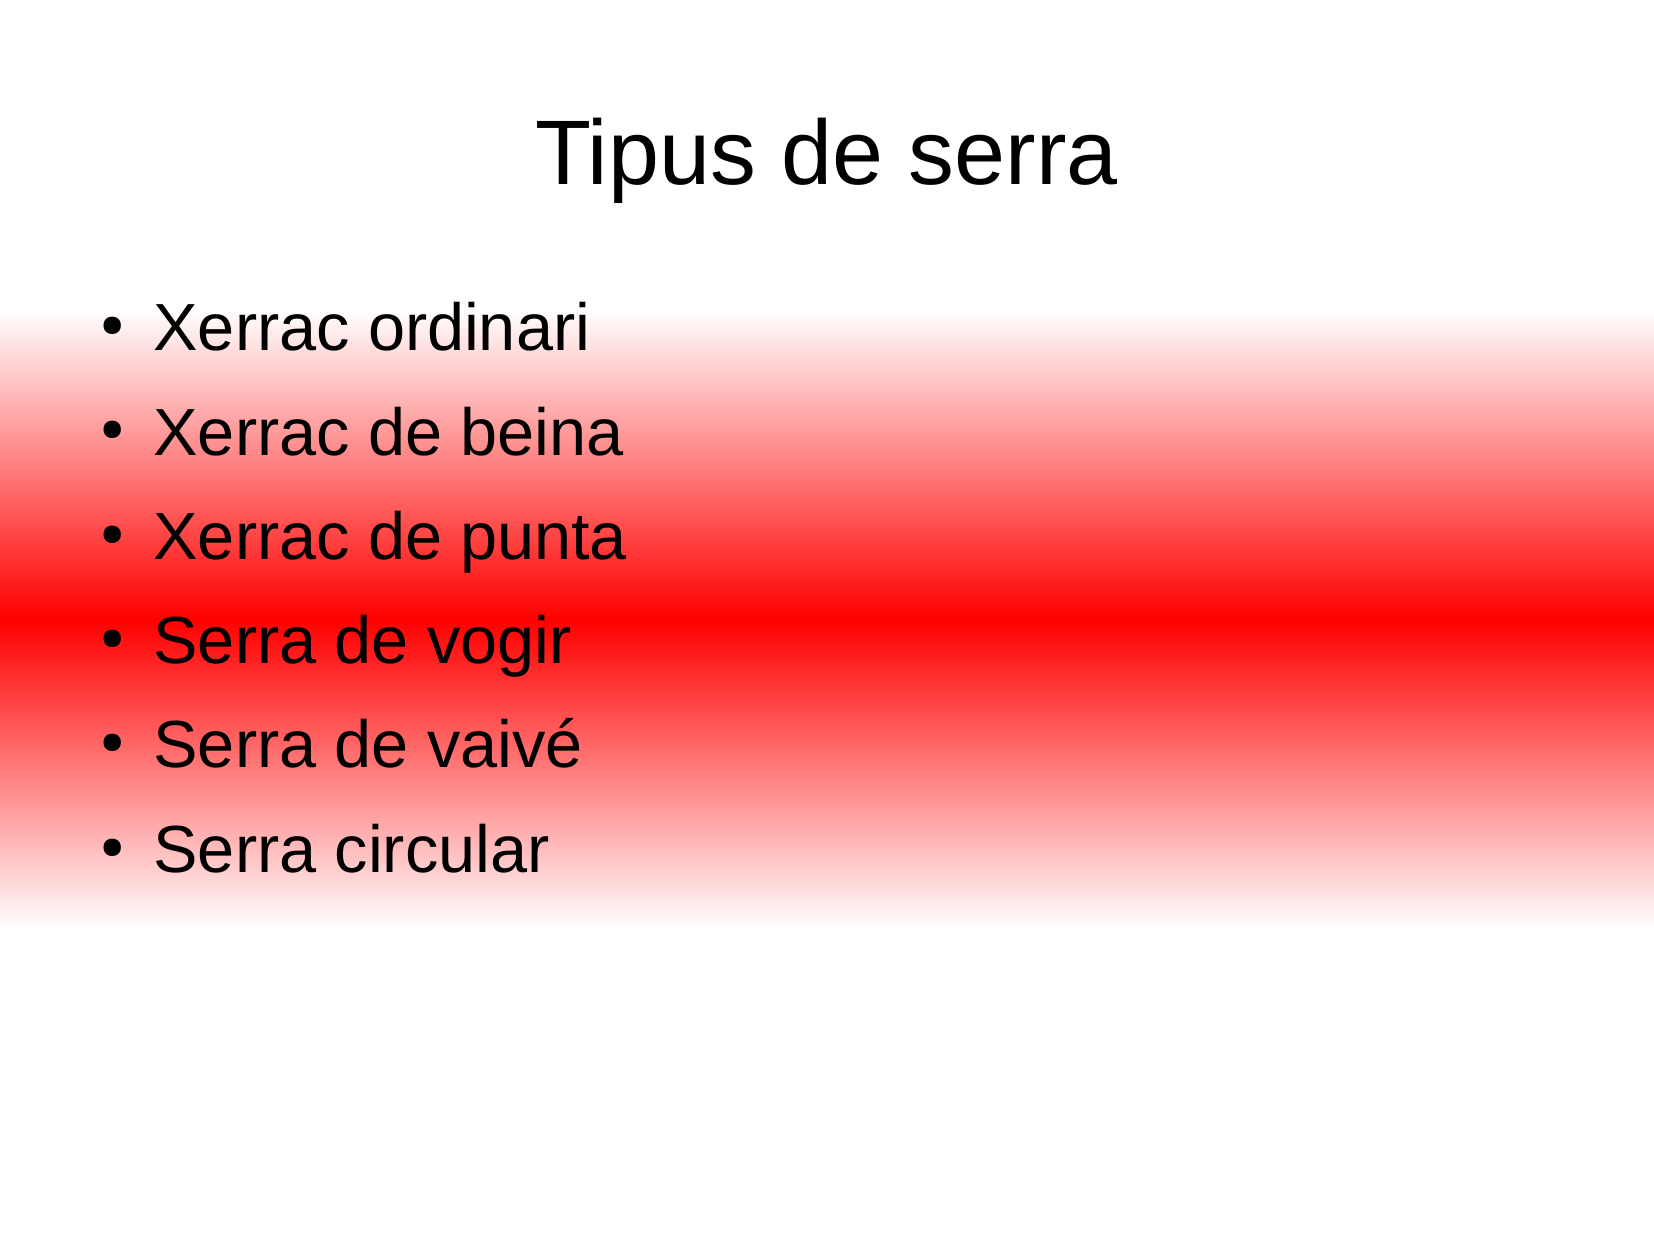

# Tipus de serra
Xerrac ordinari
Xerrac de beina
Xerrac de punta
Serra de vogir
Serra de vaivé
Serra circular